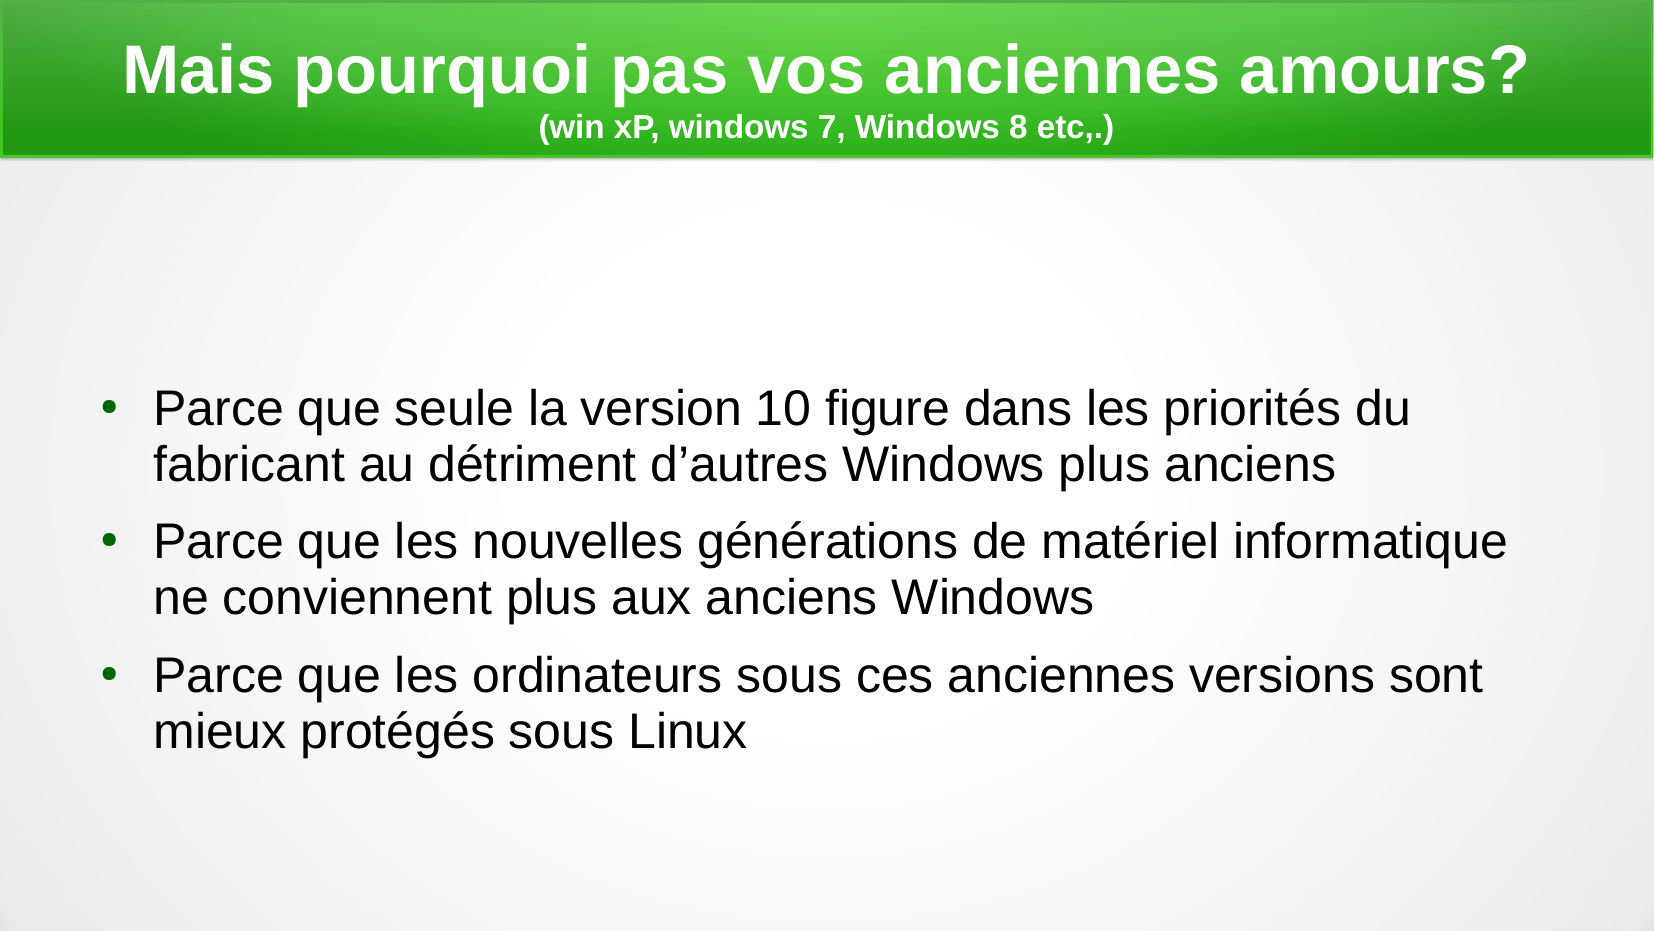

# Mais pourquoi pas vos anciennes amours? (win xP, windows 7, Windows 8 etc,.)
Parce que seule la version 10 figure dans les priorités du fabricant au détriment d’autres Windows plus anciens
Parce que les nouvelles générations de matériel informatique ne conviennent plus aux anciens Windows
Parce que les ordinateurs sous ces anciennes versions sont mieux protégés sous Linux